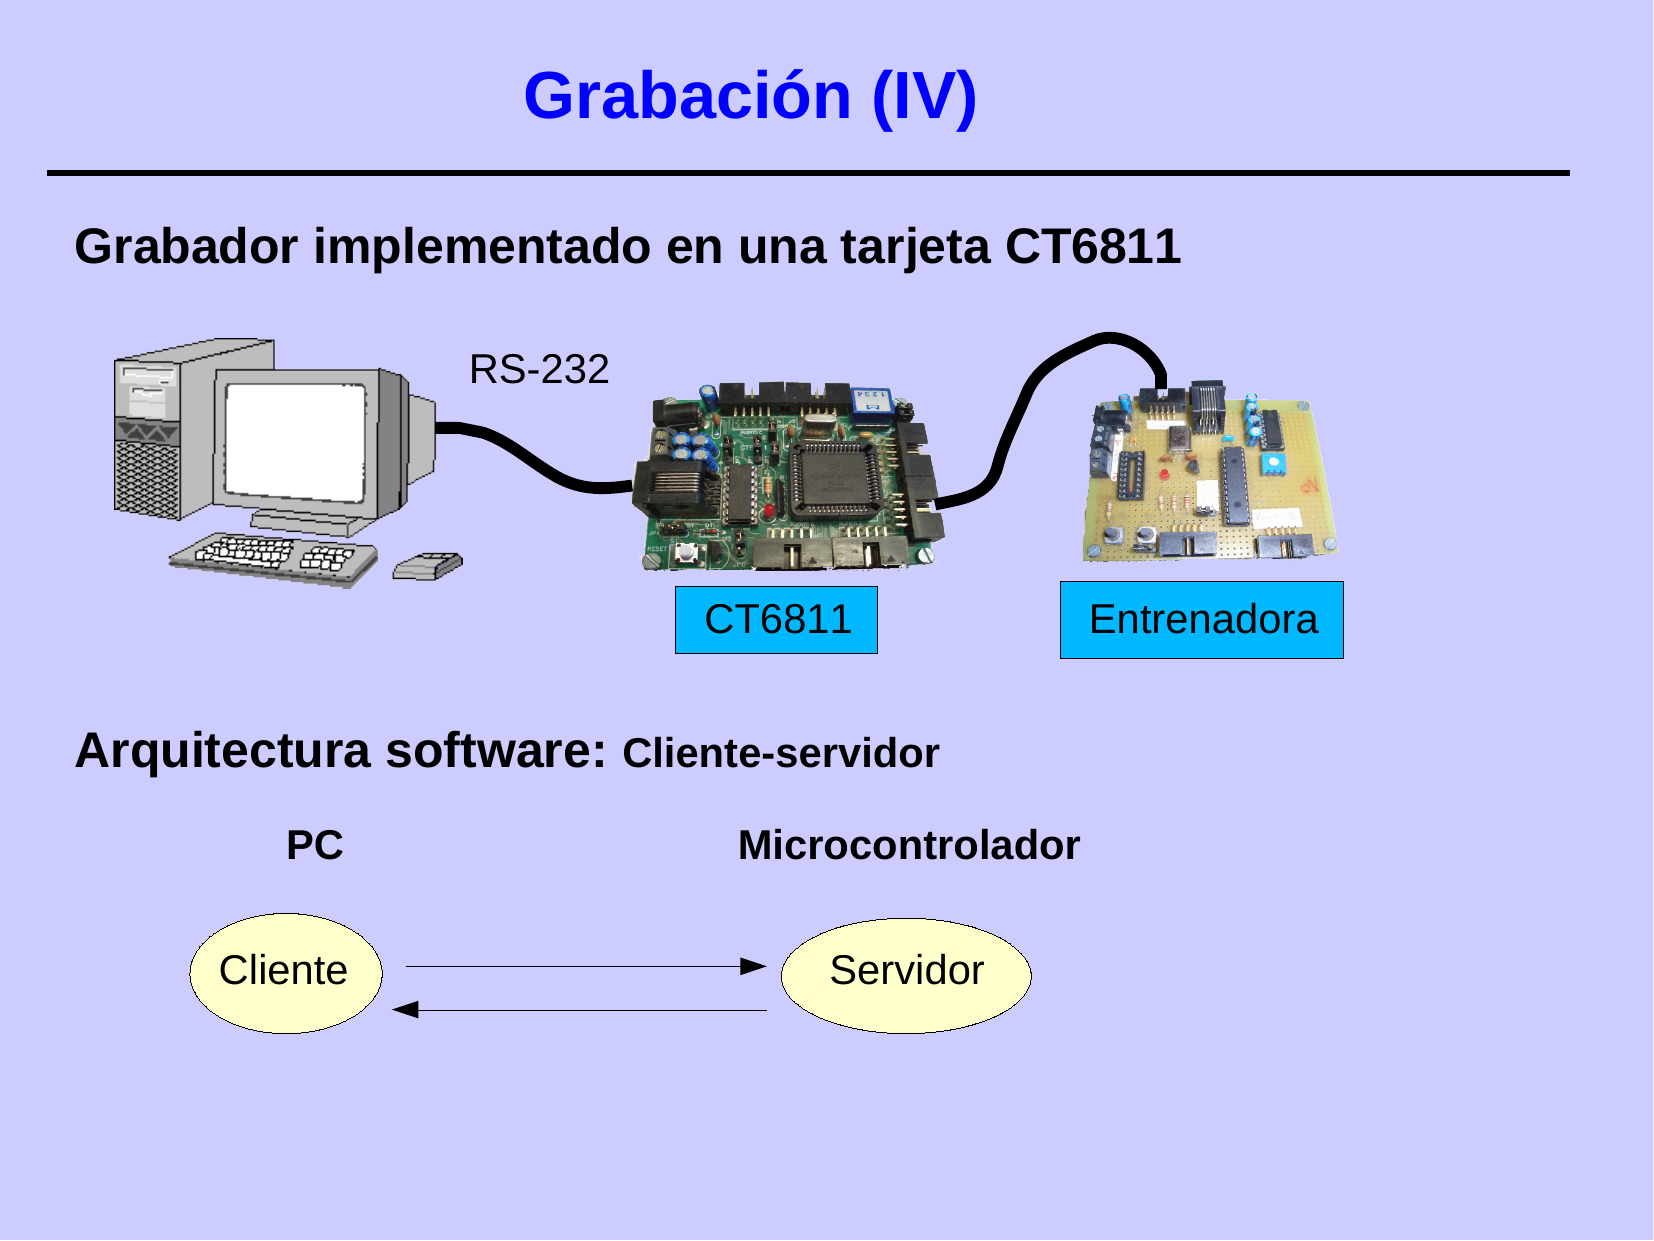

# Grabación (IV)
 Grabador implementado en una tarjeta CT6811
RS-232
CT6811
Entrenadora
 Arquitectura software: Cliente-servidor
PC
Microcontrolador
Cliente
Servidor